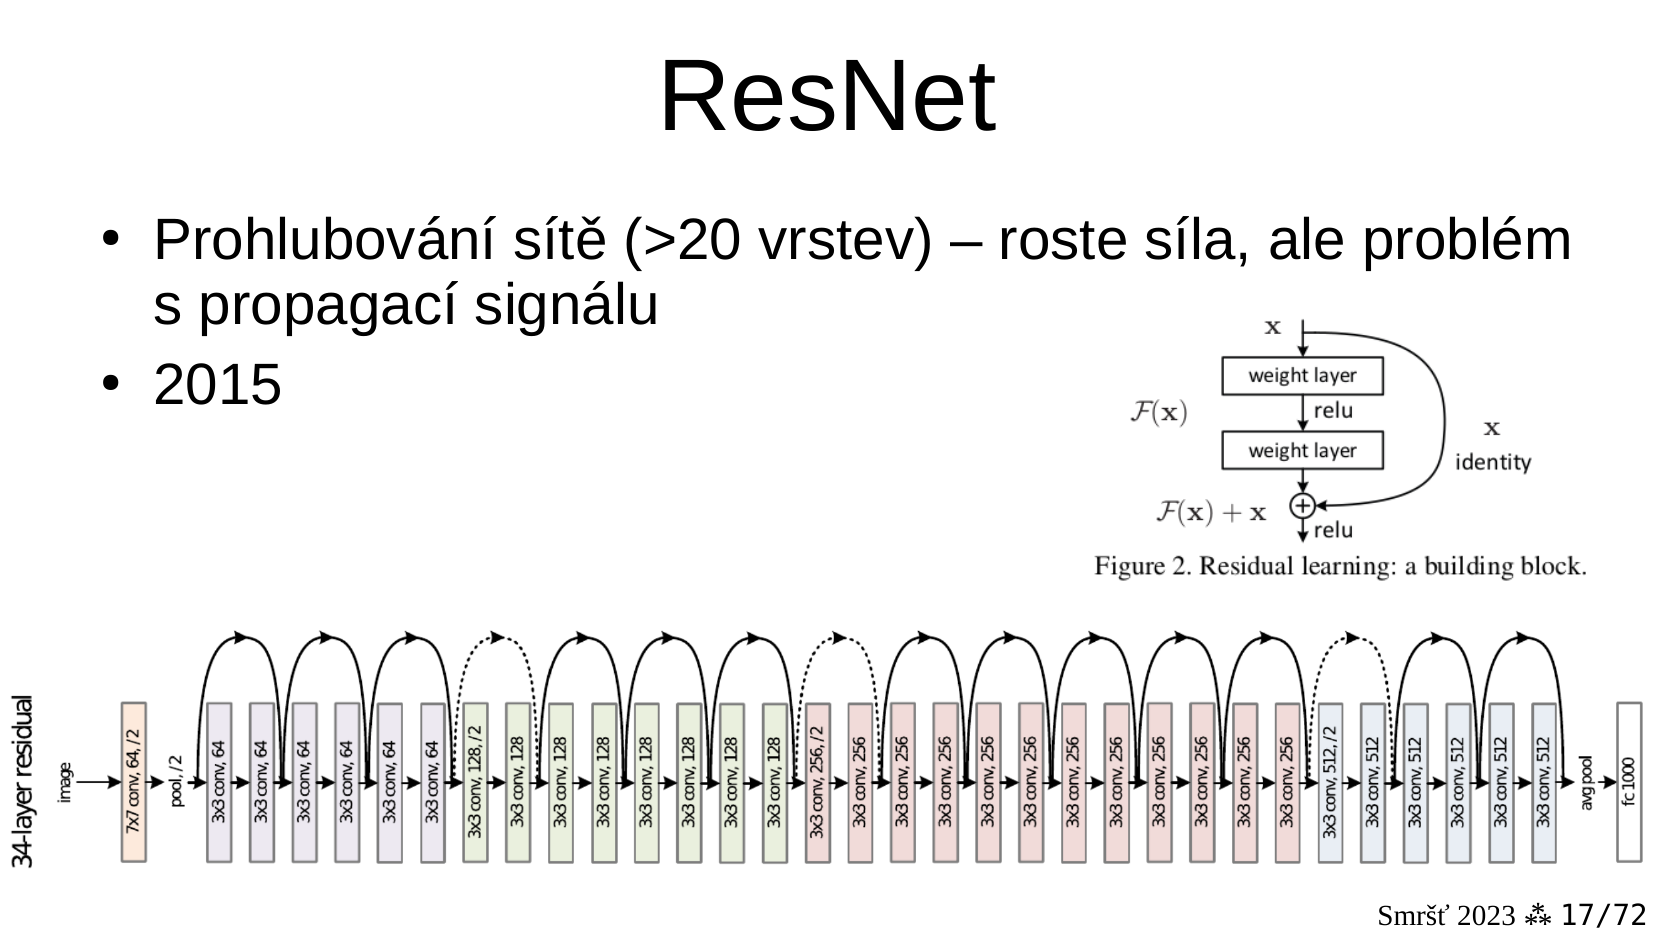

# ResNet
Prohlubování sítě (>20 vrstev) – roste síla, ale problém s propagací signálu
2015
17